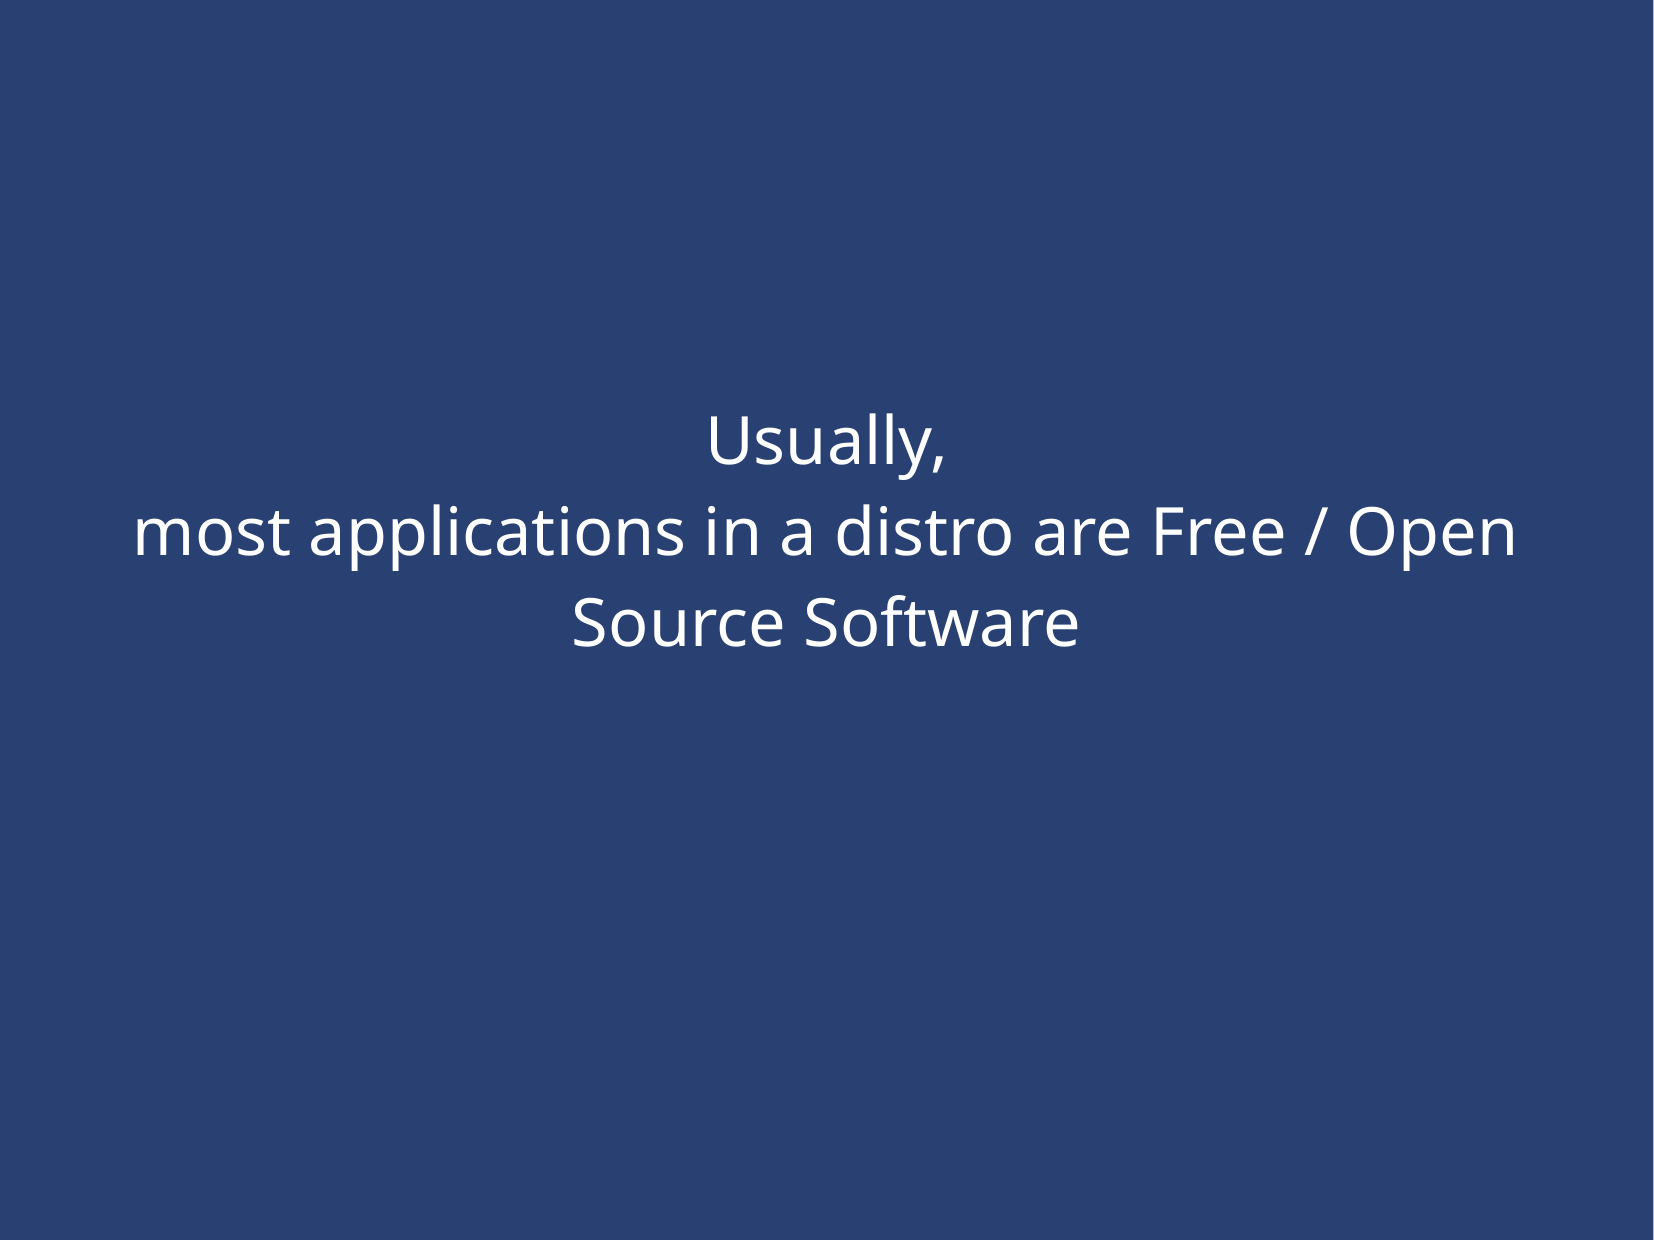

# Usually,
most applications in a distro are Free / Open Source Software